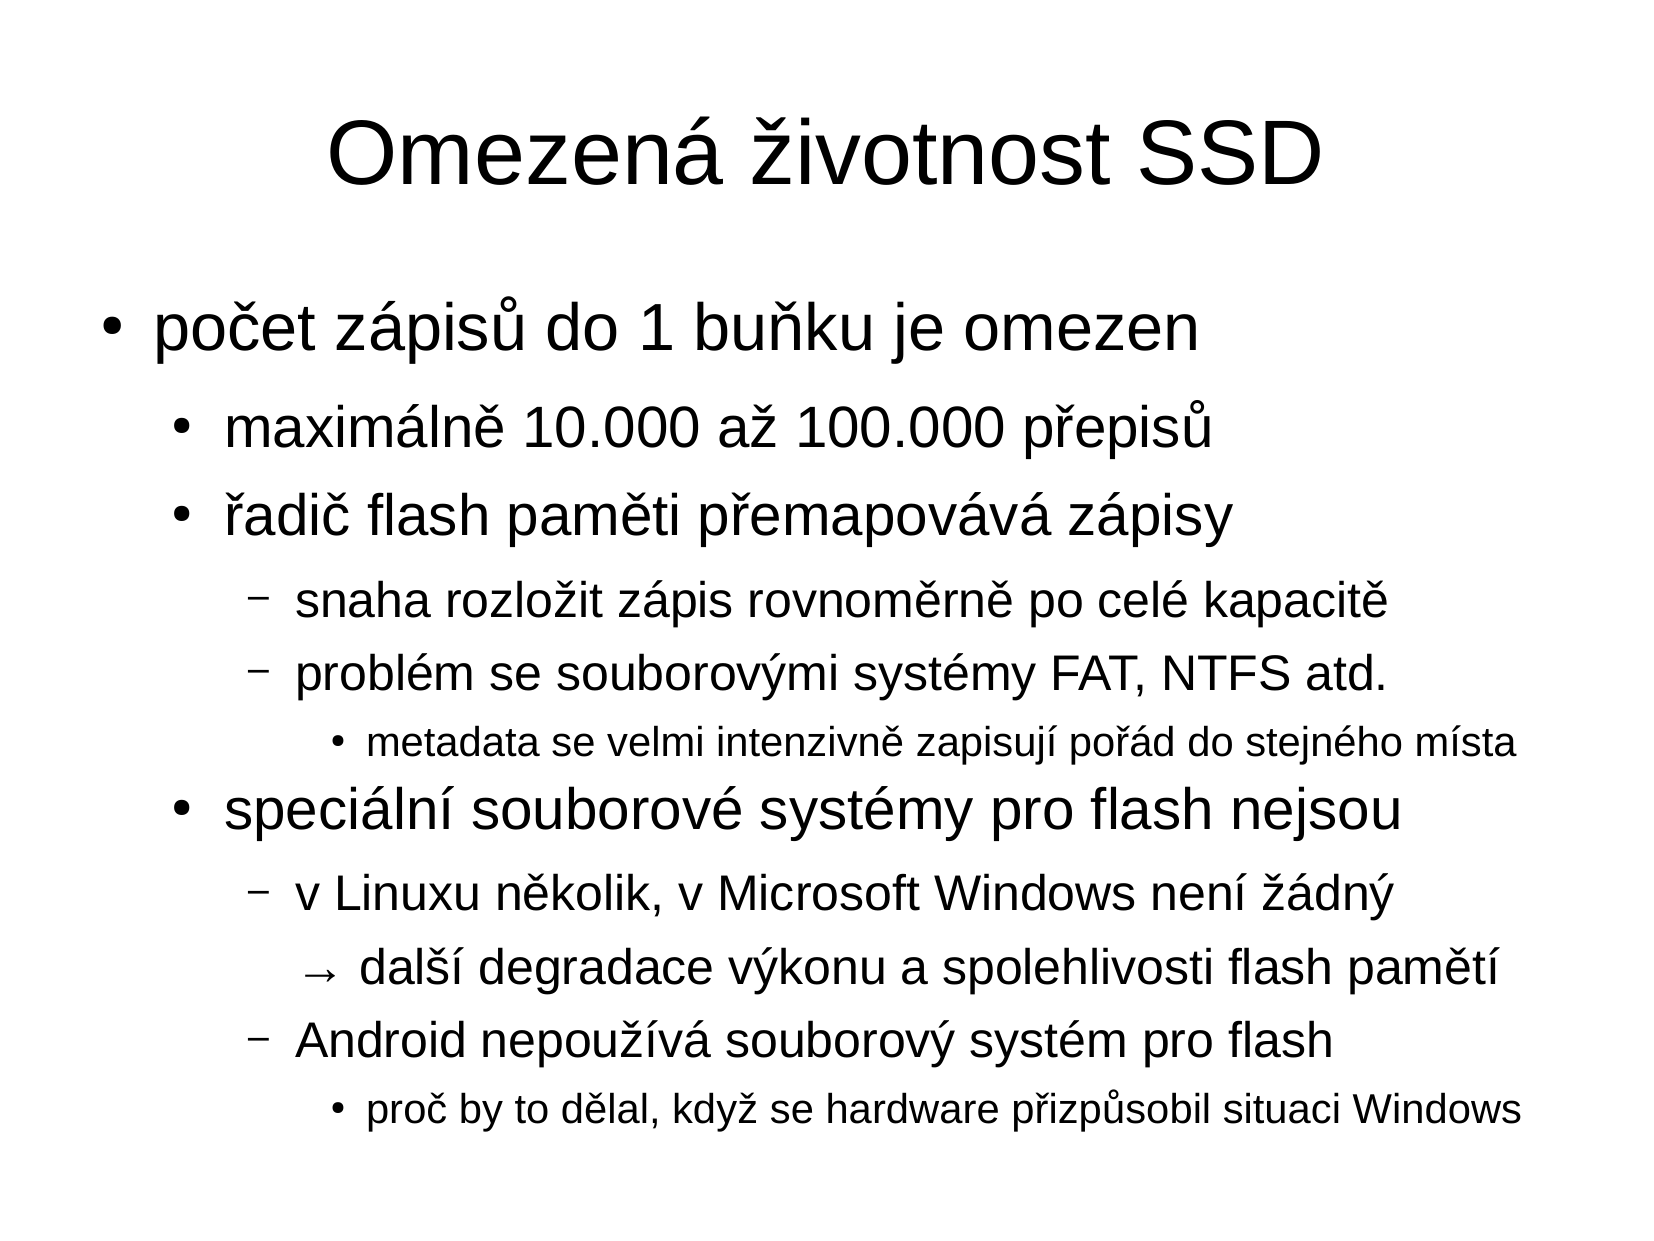

# Omezená životnost SSD
počet zápisů do 1 buňku je omezen
maximálně 10.000 až 100.000 přepisů
řadič flash paměti přemapovává zápisy
snaha rozložit zápis rovnoměrně po celé kapacitě
problém se souborovými systémy FAT, NTFS atd.
metadata se velmi intenzivně zapisují pořád do stejného místa
speciální souborové systémy pro flash nejsou
v Linuxu několik, v Microsoft Windows není žádný
→ další degradace výkonu a spolehlivosti flash pamětí
Android nepoužívá souborový systém pro flash
proč by to dělal, když se hardware přizpůsobil situaci Windows